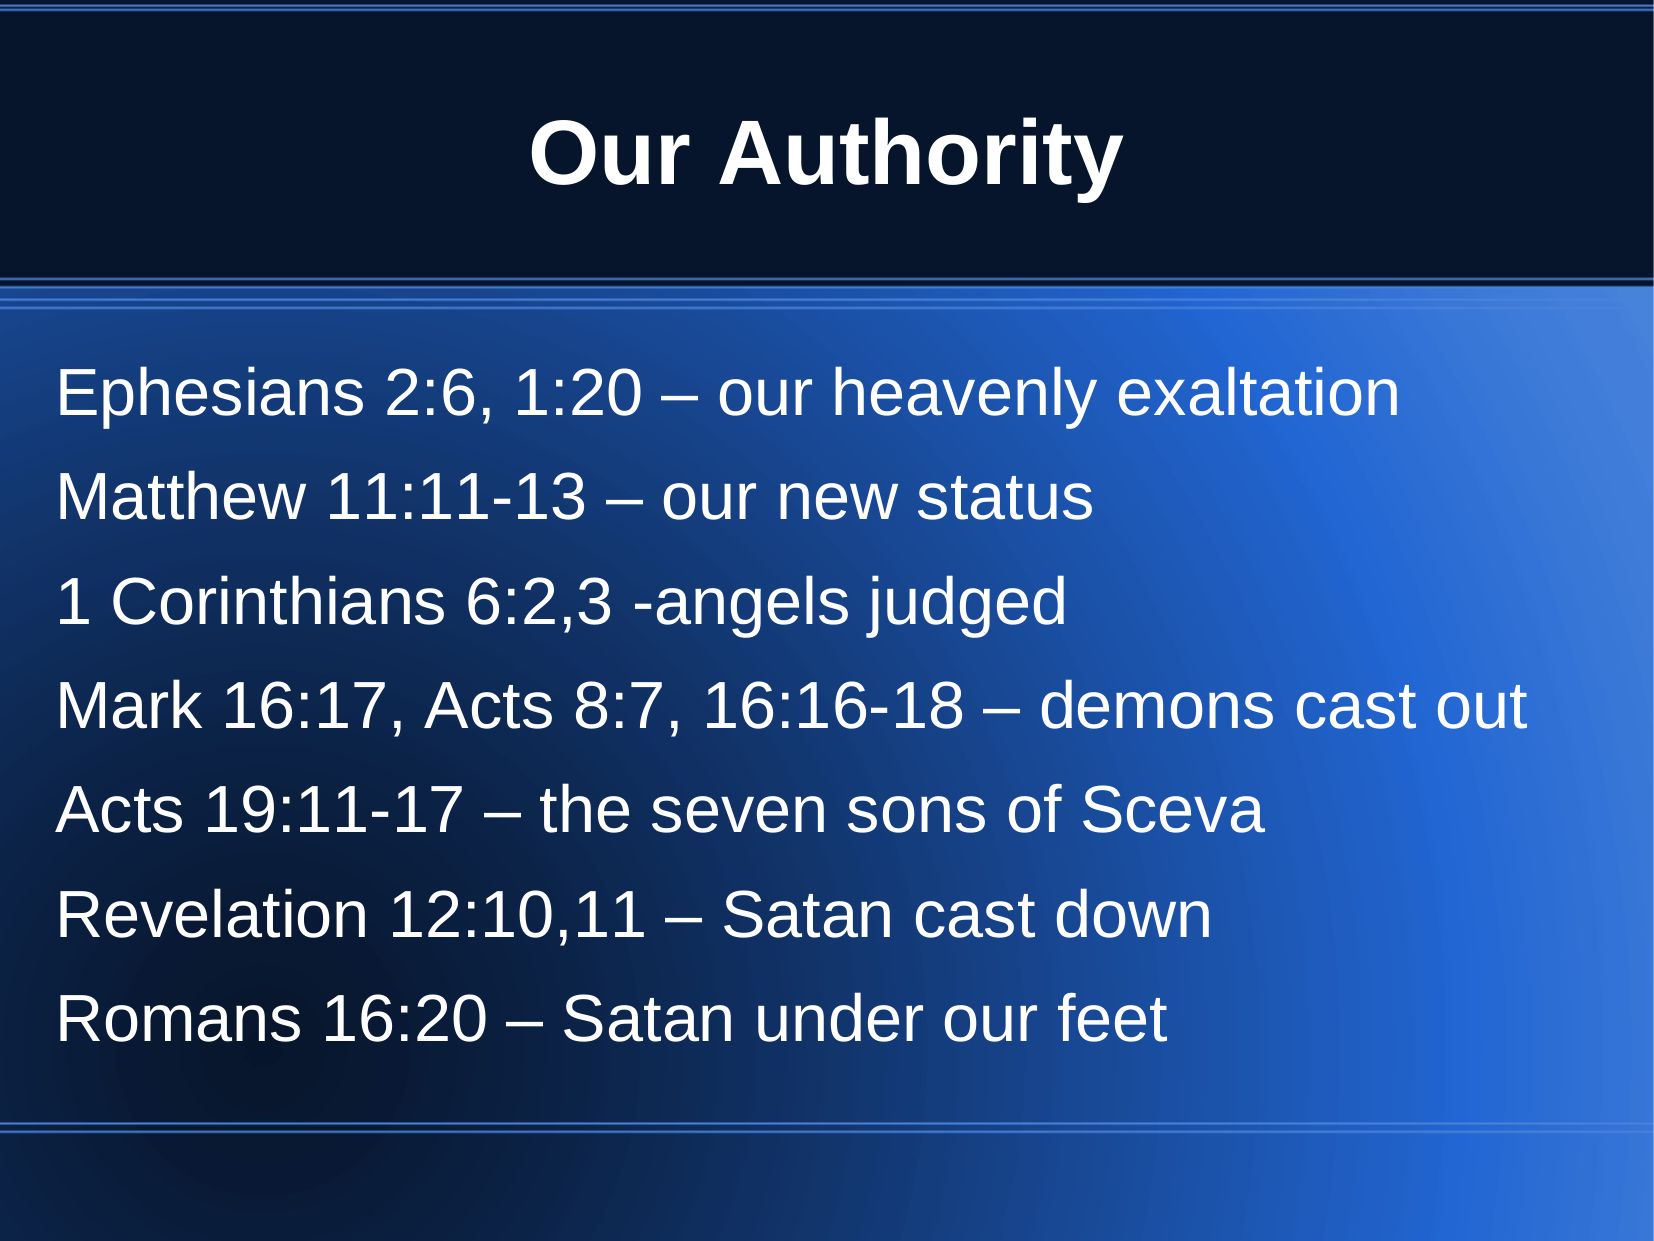

# Our Authority
Ephesians 2:6, 1:20 – our heavenly exaltation
Matthew 11:11-13 – our new status
1 Corinthians 6:2,3 -angels judged
Mark 16:17, Acts 8:7, 16:16-18 – demons cast out
Acts 19:11-17 – the seven sons of Sceva
Revelation 12:10,11 – Satan cast down
Romans 16:20 – Satan under our feet